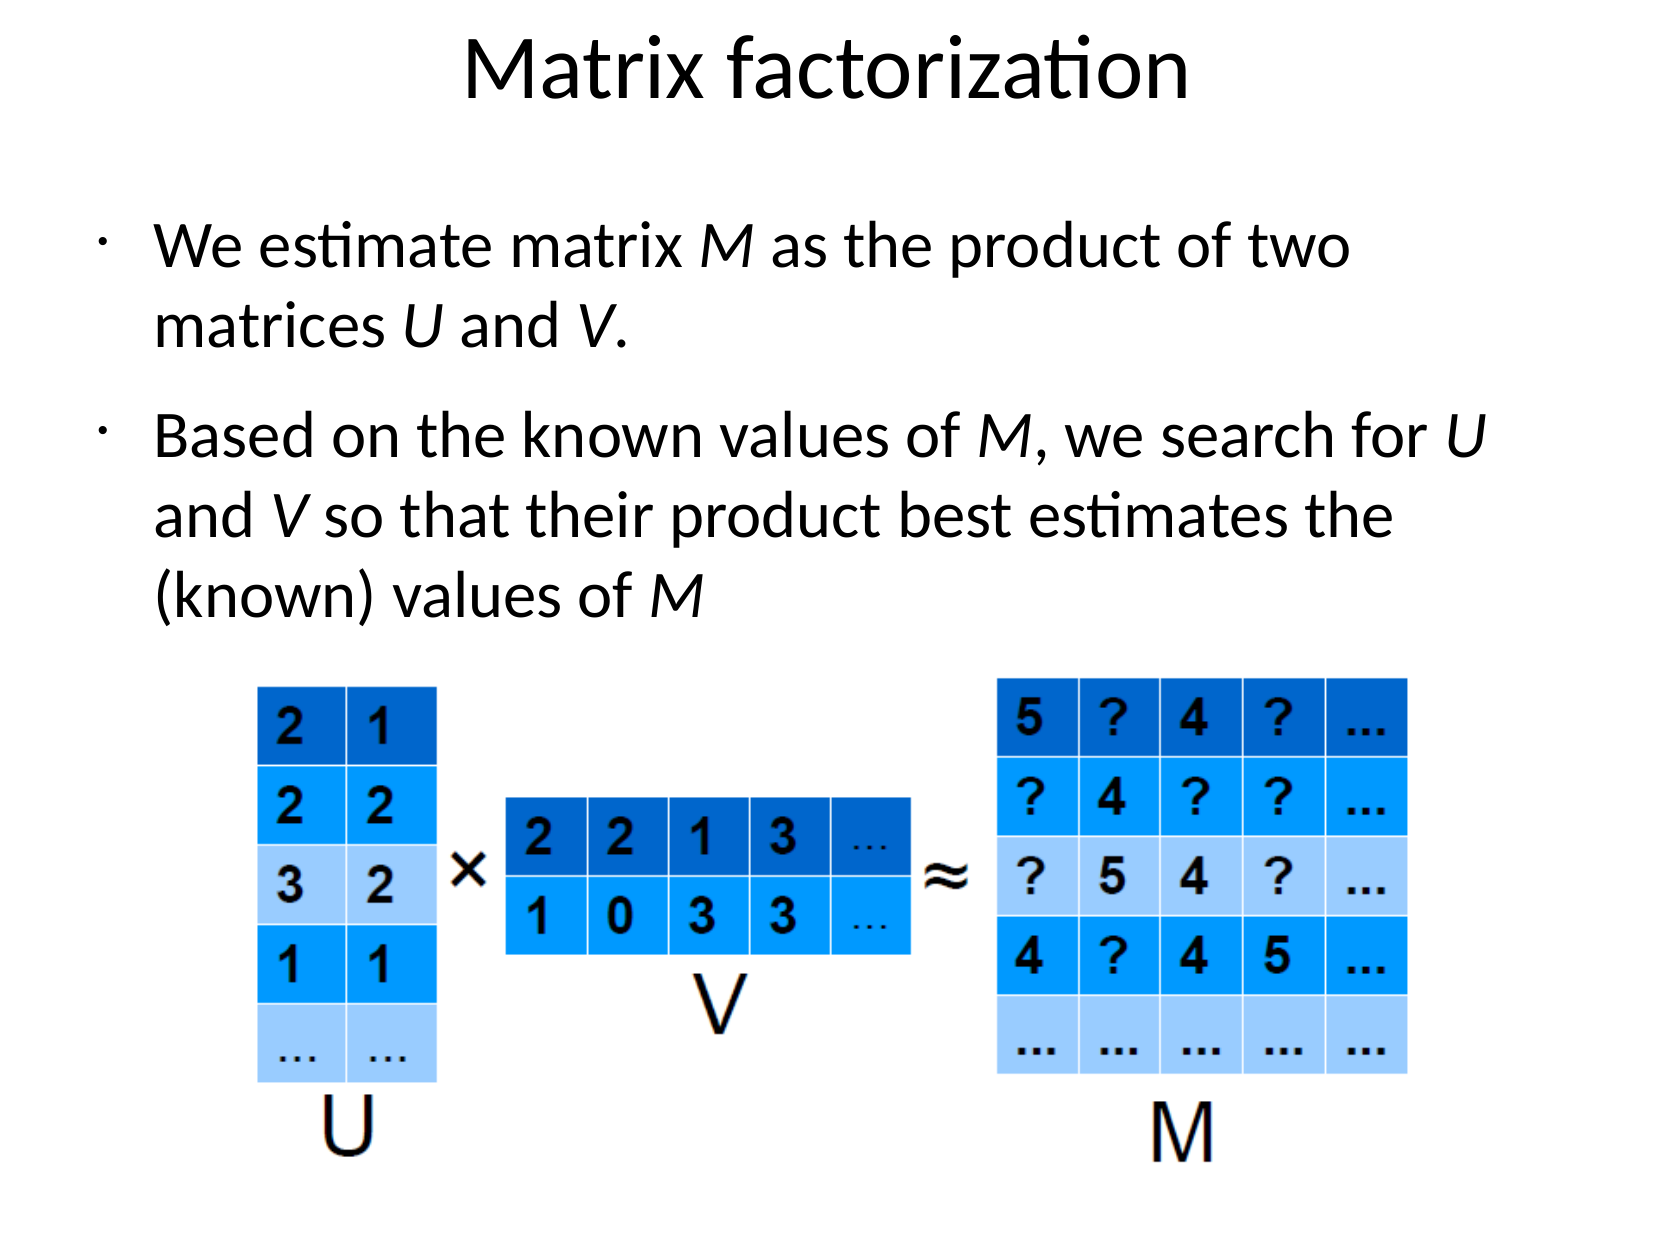

# Matrix factorization
We estimate matrix M as the product of two matrices U and V.
Based on the known values of M, we search for U and V so that their product best estimates the (known) values of M